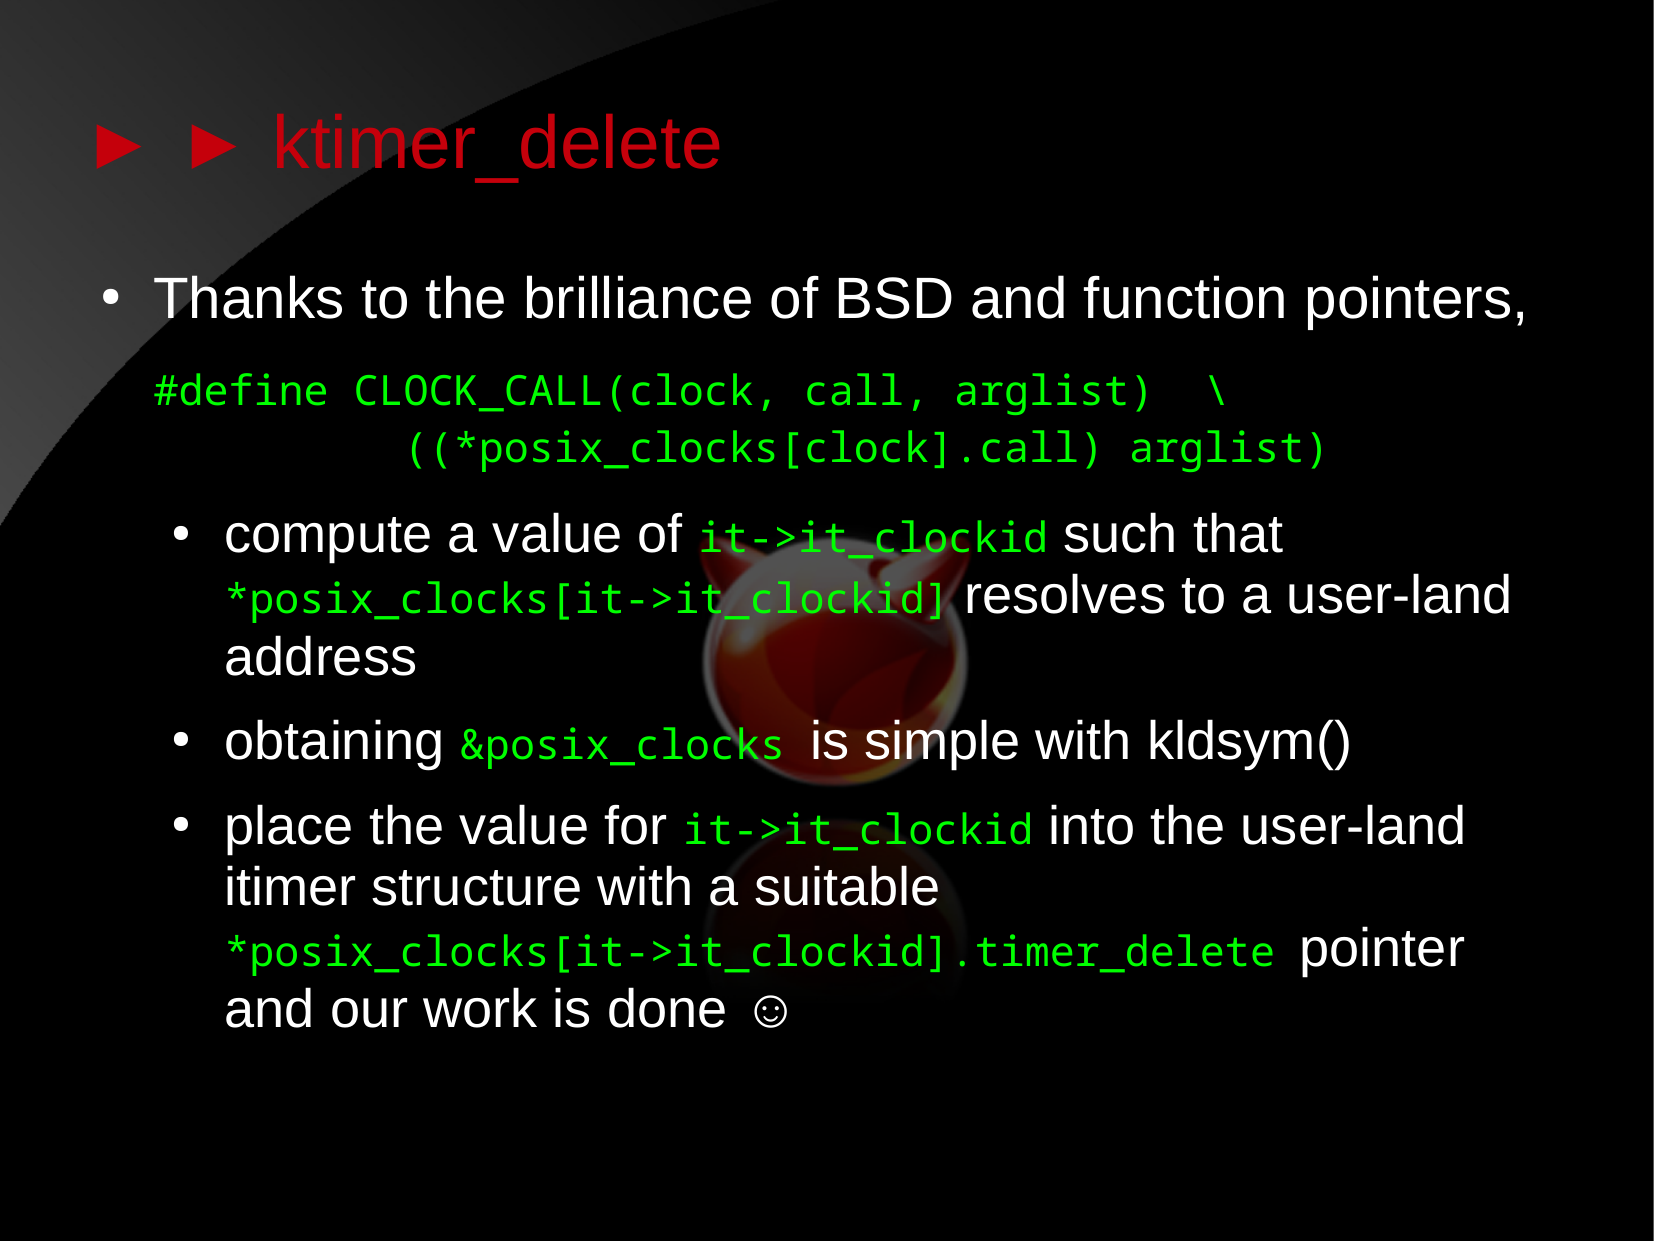

# ► ► ktimer_delete
Thanks to the brilliance of BSD and function pointers,
#define CLOCK_CALL(clock, call, arglist) \
 ((*posix_clocks[clock].call) arglist)
compute a value of it->it_clockid such that *posix_clocks[it->it_clockid] resolves to a user-land address
obtaining &posix_clocks is simple with kldsym()
place the value for it->it_clockid into the user-land itimer structure with a suitable
*posix_clocks[it->it_clockid].timer_delete pointer and our work is done ☺